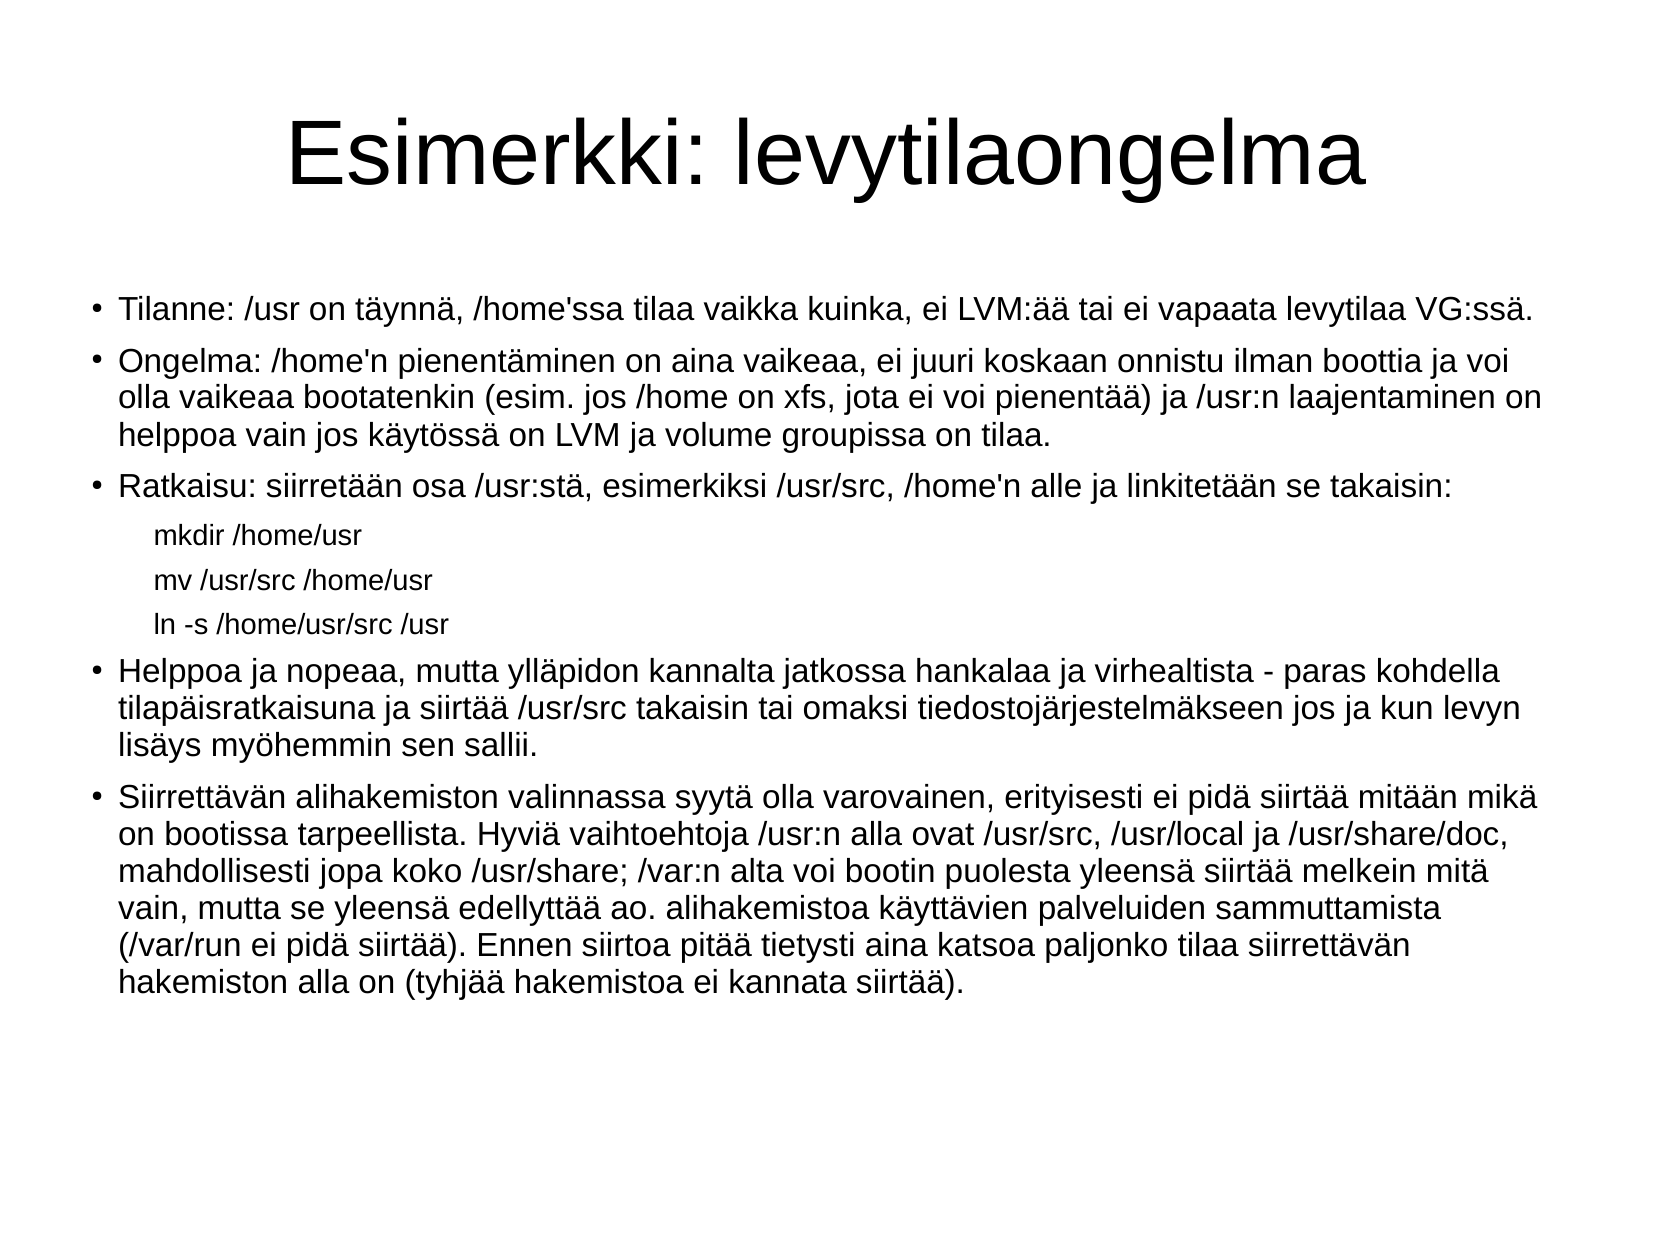

# Esimerkki: levytilaongelma
Tilanne: /usr on täynnä, /home'ssa tilaa vaikka kuinka, ei LVM:ää tai ei vapaata levytilaa VG:ssä.
Ongelma: /home'n pienentäminen on aina vaikeaa, ei juuri koskaan onnistu ilman boottia ja voi olla vaikeaa bootatenkin (esim. jos /home on xfs, jota ei voi pienentää) ja /usr:n laajentaminen on helppoa vain jos käytössä on LVM ja volume groupissa on tilaa.
Ratkaisu: siirretään osa /usr:stä, esimerkiksi /usr/src, /home'n alle ja linkitetään se takaisin:
mkdir /home/usr
mv /usr/src /home/usr
ln -s /home/usr/src /usr
Helppoa ja nopeaa, mutta ylläpidon kannalta jatkossa hankalaa ja virhealtista - paras kohdella tilapäisratkaisuna ja siirtää /usr/src takaisin tai omaksi tiedostojärjestelmäkseen jos ja kun levyn lisäys myöhemmin sen sallii.
Siirrettävän alihakemiston valinnassa syytä olla varovainen, erityisesti ei pidä siirtää mitään mikä on bootissa tarpeellista. Hyviä vaihtoehtoja /usr:n alla ovat /usr/src, /usr/local ja /usr/share/doc, mahdollisesti jopa koko /usr/share; /var:n alta voi bootin puolesta yleensä siirtää melkein mitä vain, mutta se yleensä edellyttää ao. alihakemistoa käyttävien palveluiden sammuttamista (/var/run ei pidä siirtää). Ennen siirtoa pitää tietysti aina katsoa paljonko tilaa siirrettävän hakemiston alla on (tyhjää hakemistoa ei kannata siirtää).